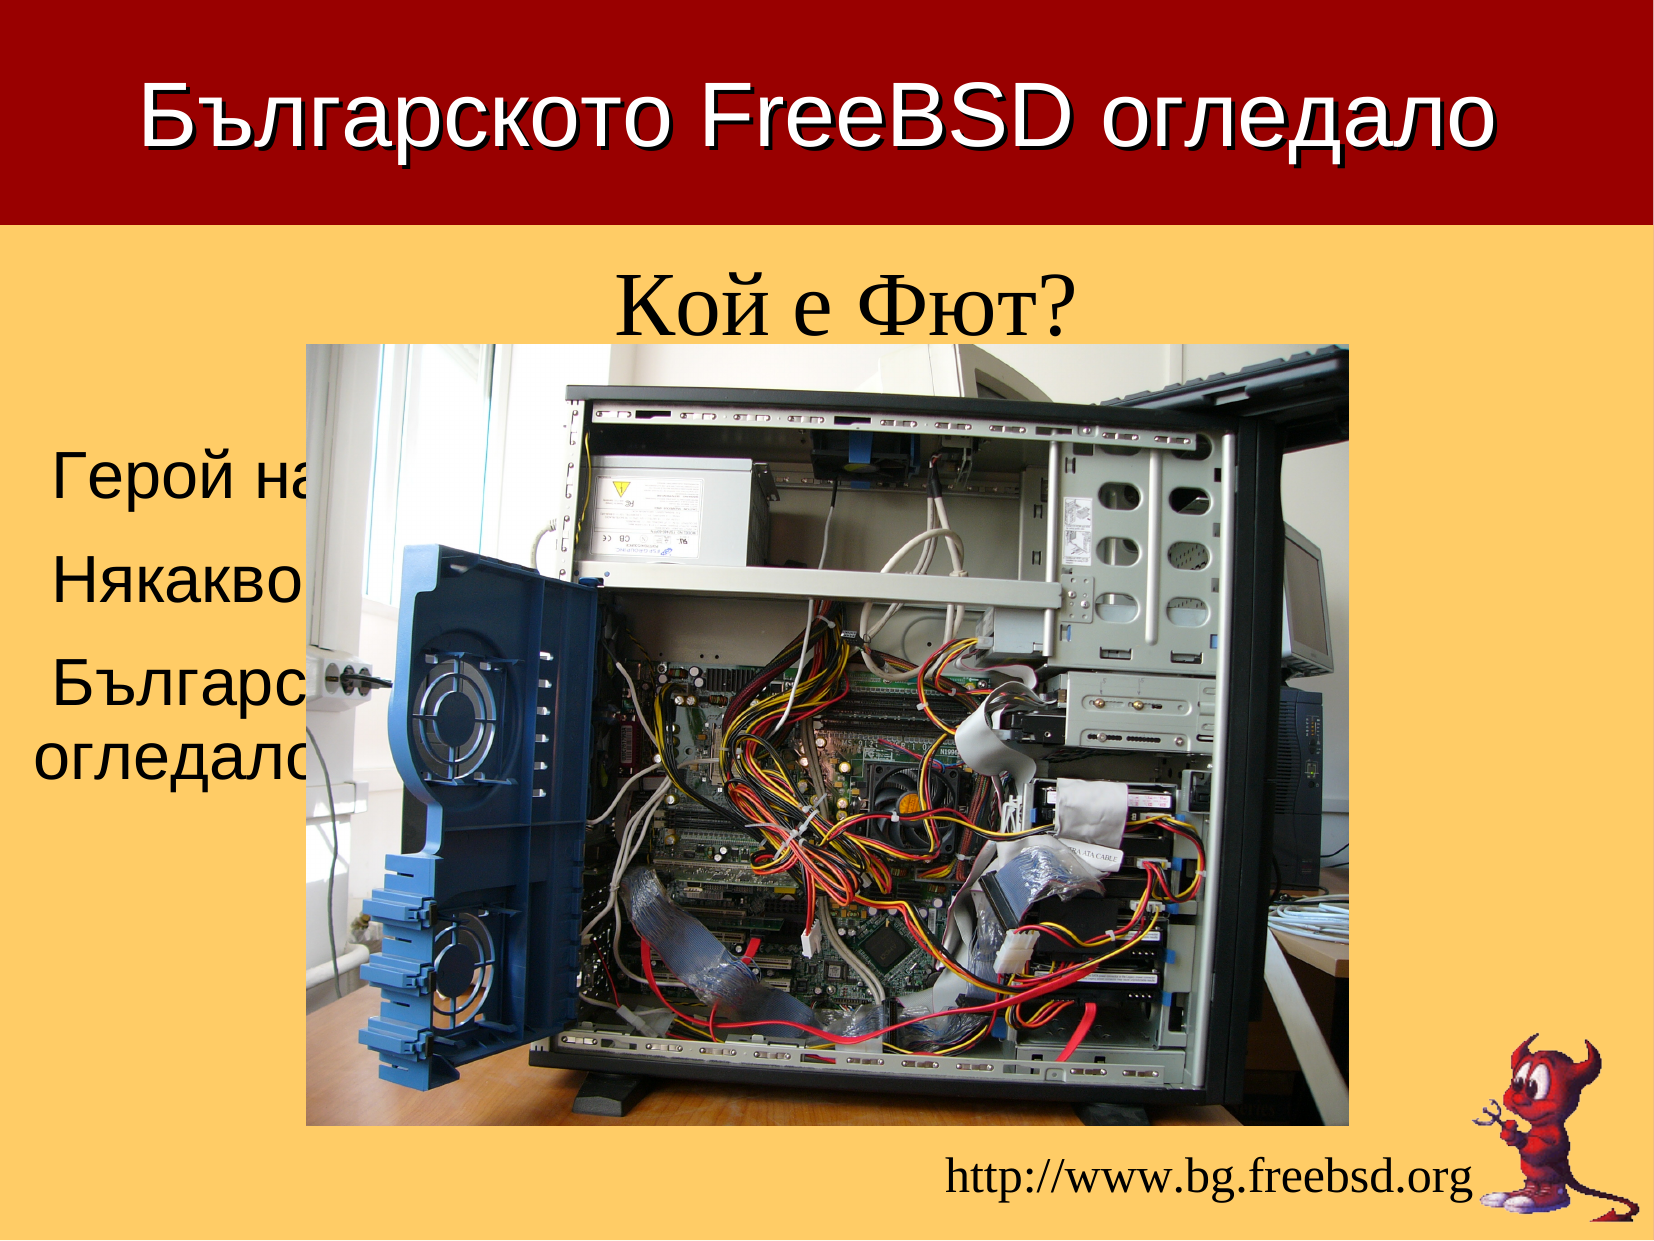

# Българското FreeBSD огледало
Кой е Фют?
 Герой на Елин Пелин?
 Някакво нещо такова
 Българското FreeBSD огледало.
http://www.bg.freebsd.org